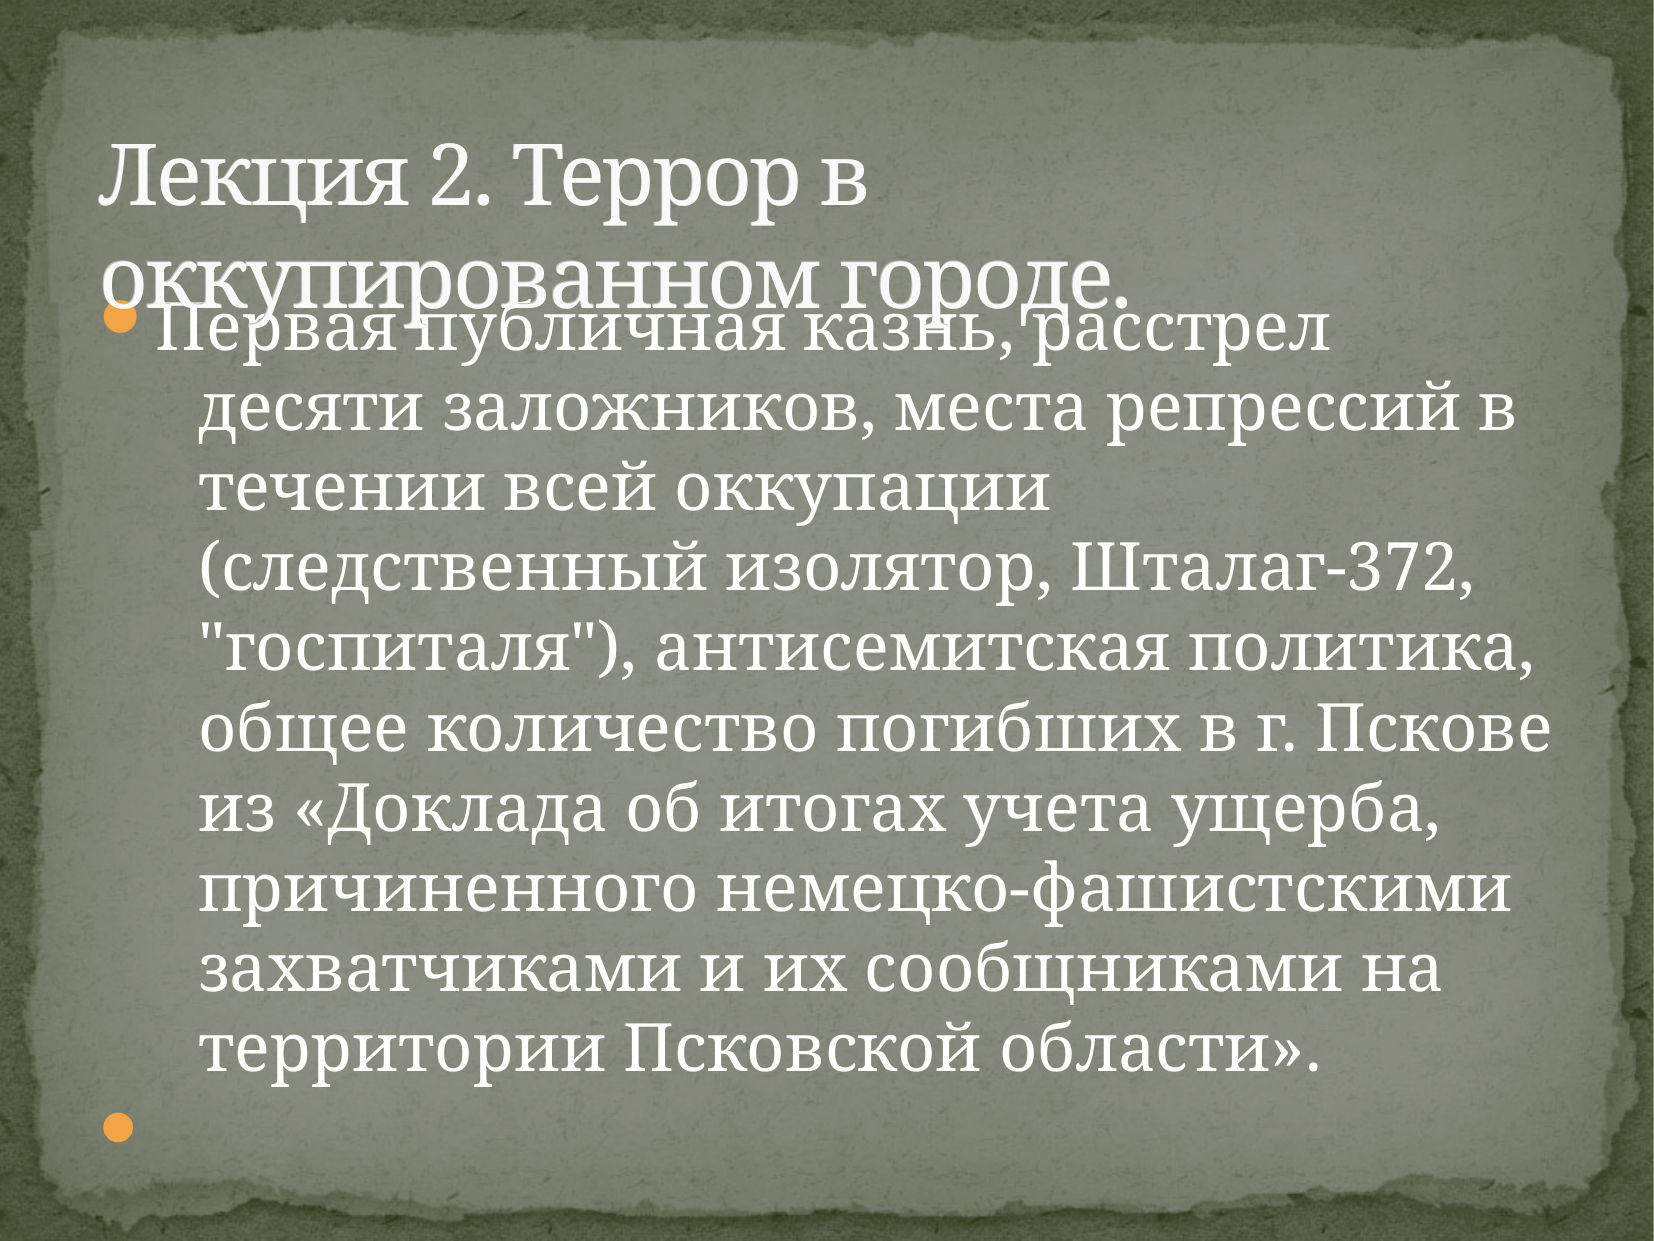

Лекция 2. Террор в оккупированном городе.
# Первая публичная казнь, расстрел десяти заложников, места репрессий в течении всей оккупации (следственный изолятор, Шталаг-372, "госпиталя"), антисемитская политика, общее количество погибших в г. Пскове из «Доклада об итогах учета ущерба, причиненного немецко-фашистскими захватчиками и их сообщниками на территории Псковской области».